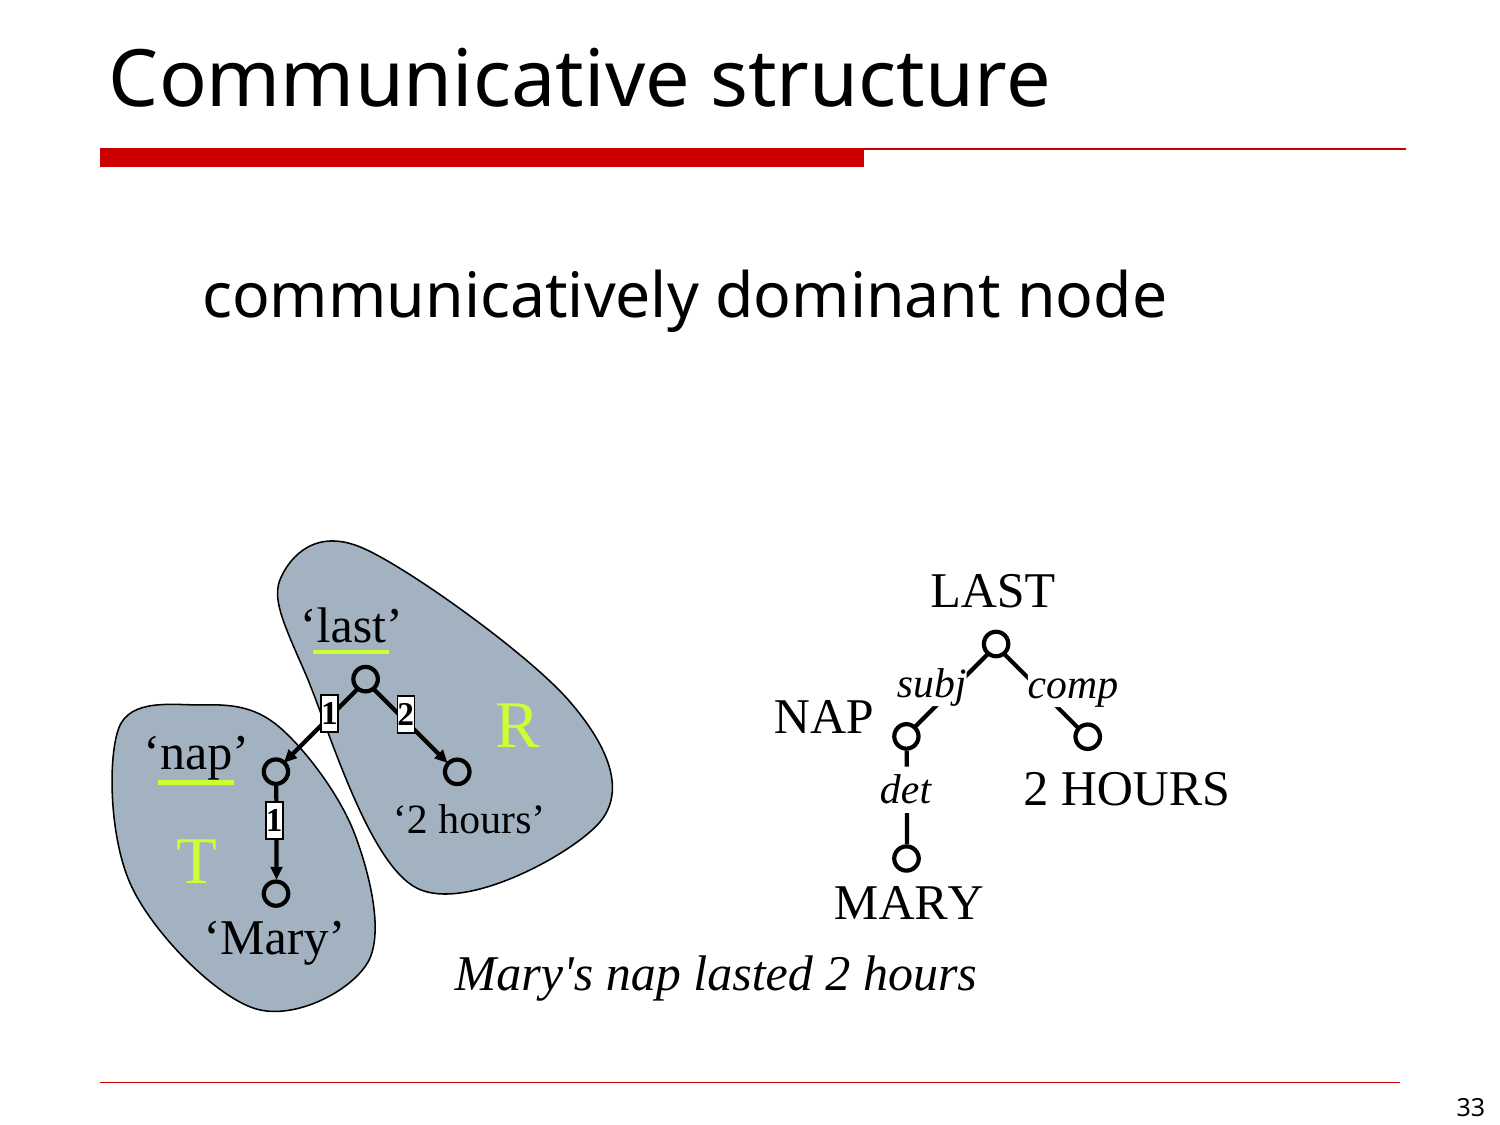

# Communicative structure
communicatively dominant node
LAST
‘last’
subj
comp
NAP
R
1
2
T
‘nap’
2 HOURS
det
‘2 hours’
1
MARY
‘Mary’
Mary's nap lasted 2 hours
33